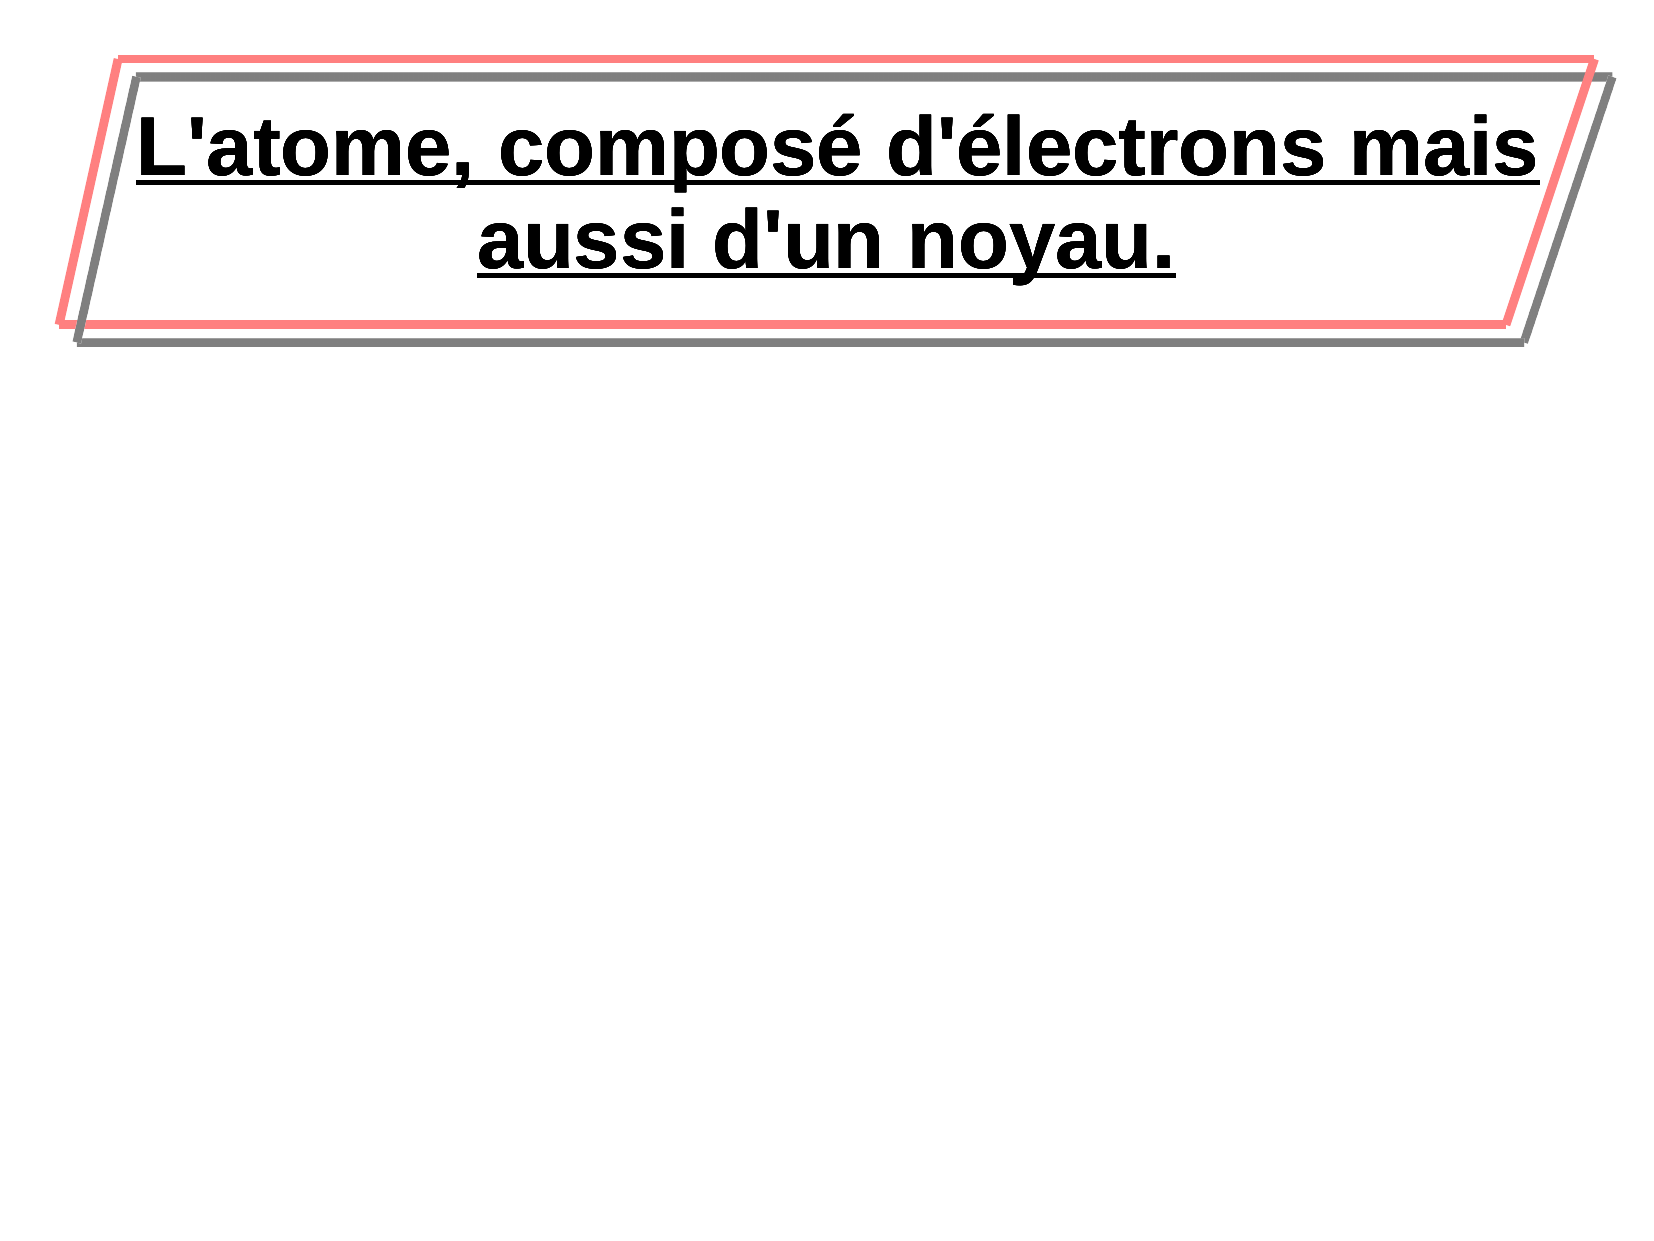

L'atome, composé d'électrons mais aussi d'un noyau.
 L'atome, composé d'électrons mais aussi d'un noyau.
 L'atome, composé d'électrons mais aussi d'un noyau.
 L'atome, composé d'électrons mais aussi d'un noyau.
 L'atome, composé d'électrons mais aussi d'un noyau.